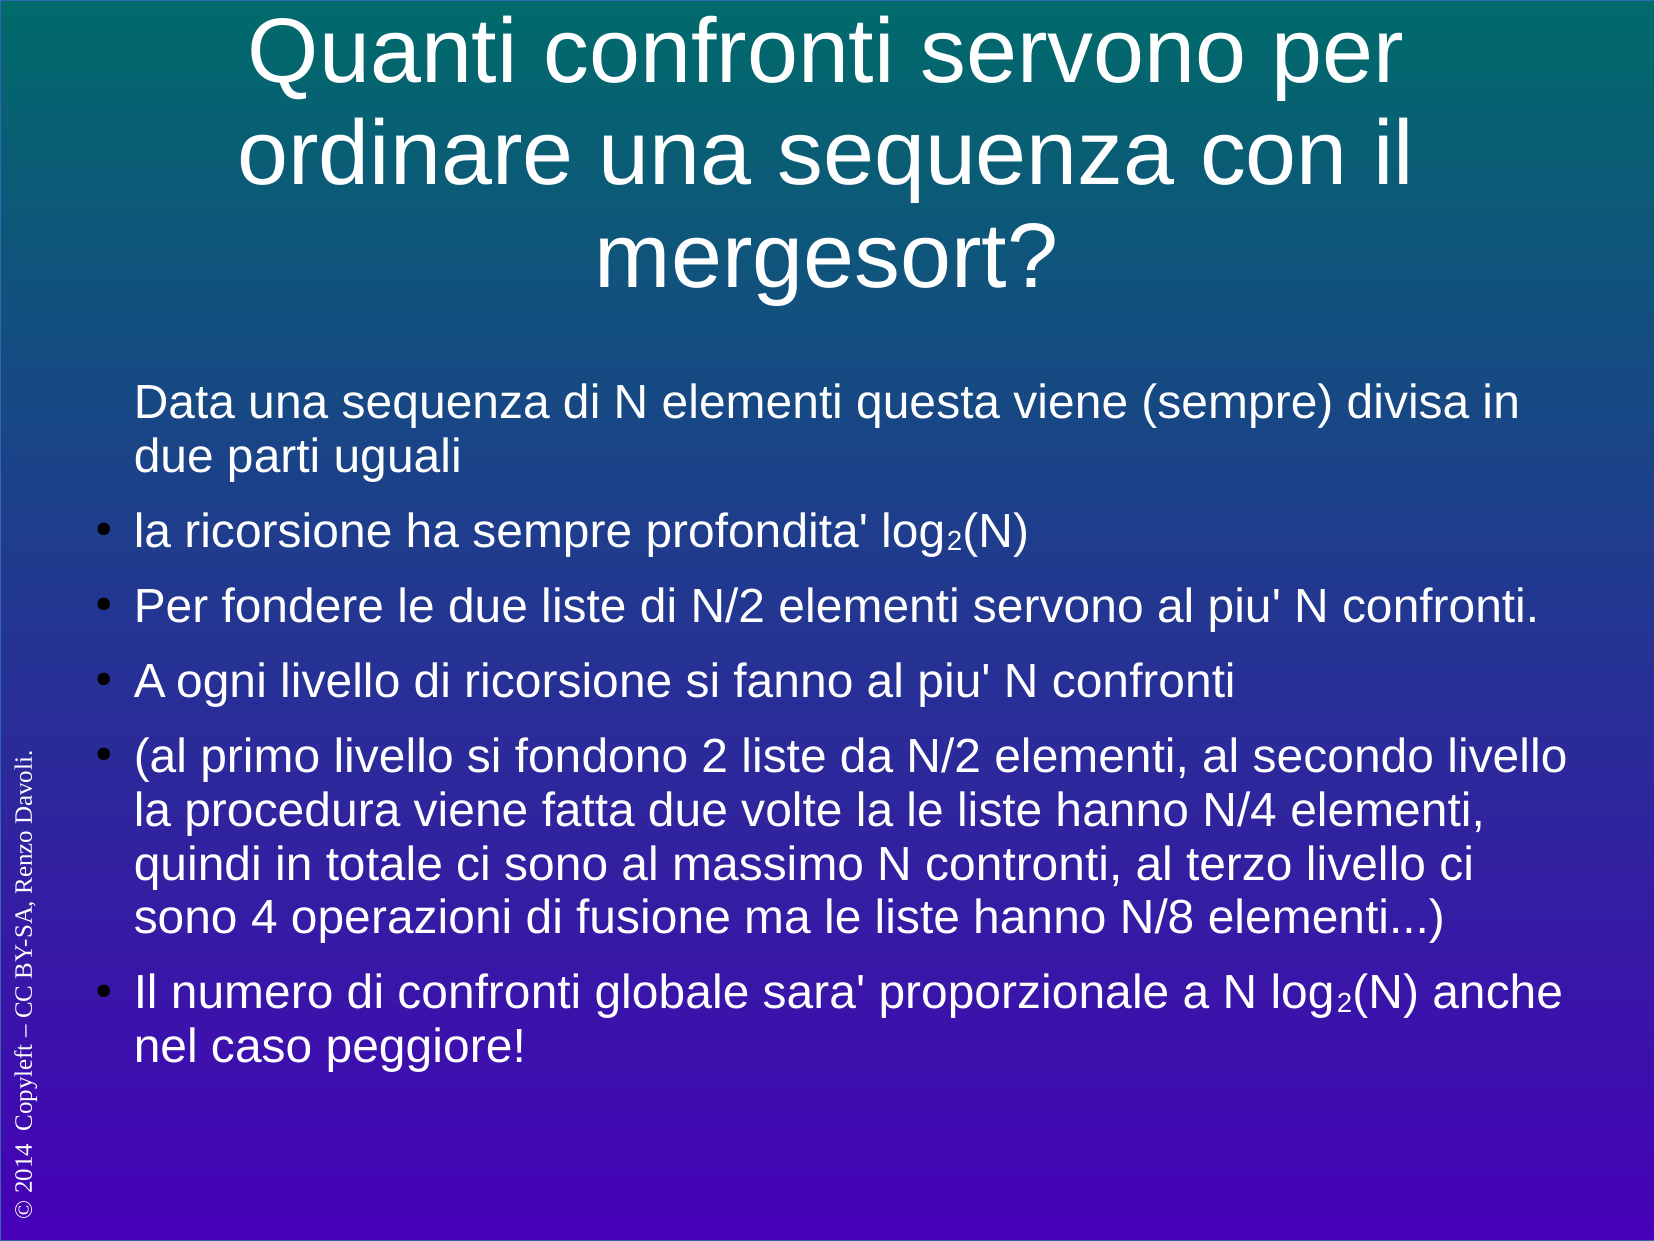

# Quanti confronti servono per ordinare una sequenza con il mergesort?
Data una sequenza di N elementi questa viene (sempre) divisa in due parti uguali
la ricorsione ha sempre profondita' log2(N)
Per fondere le due liste di N/2 elementi servono al piu' N confronti.
A ogni livello di ricorsione si fanno al piu' N confronti
(al primo livello si fondono 2 liste da N/2 elementi, al secondo livello la procedura viene fatta due volte la le liste hanno N/4 elementi, quindi in totale ci sono al massimo N contronti, al terzo livello ci sono 4 operazioni di fusione ma le liste hanno N/8 elementi...)
Il numero di confronti globale sara' proporzionale a N log2(N) anche nel caso peggiore!